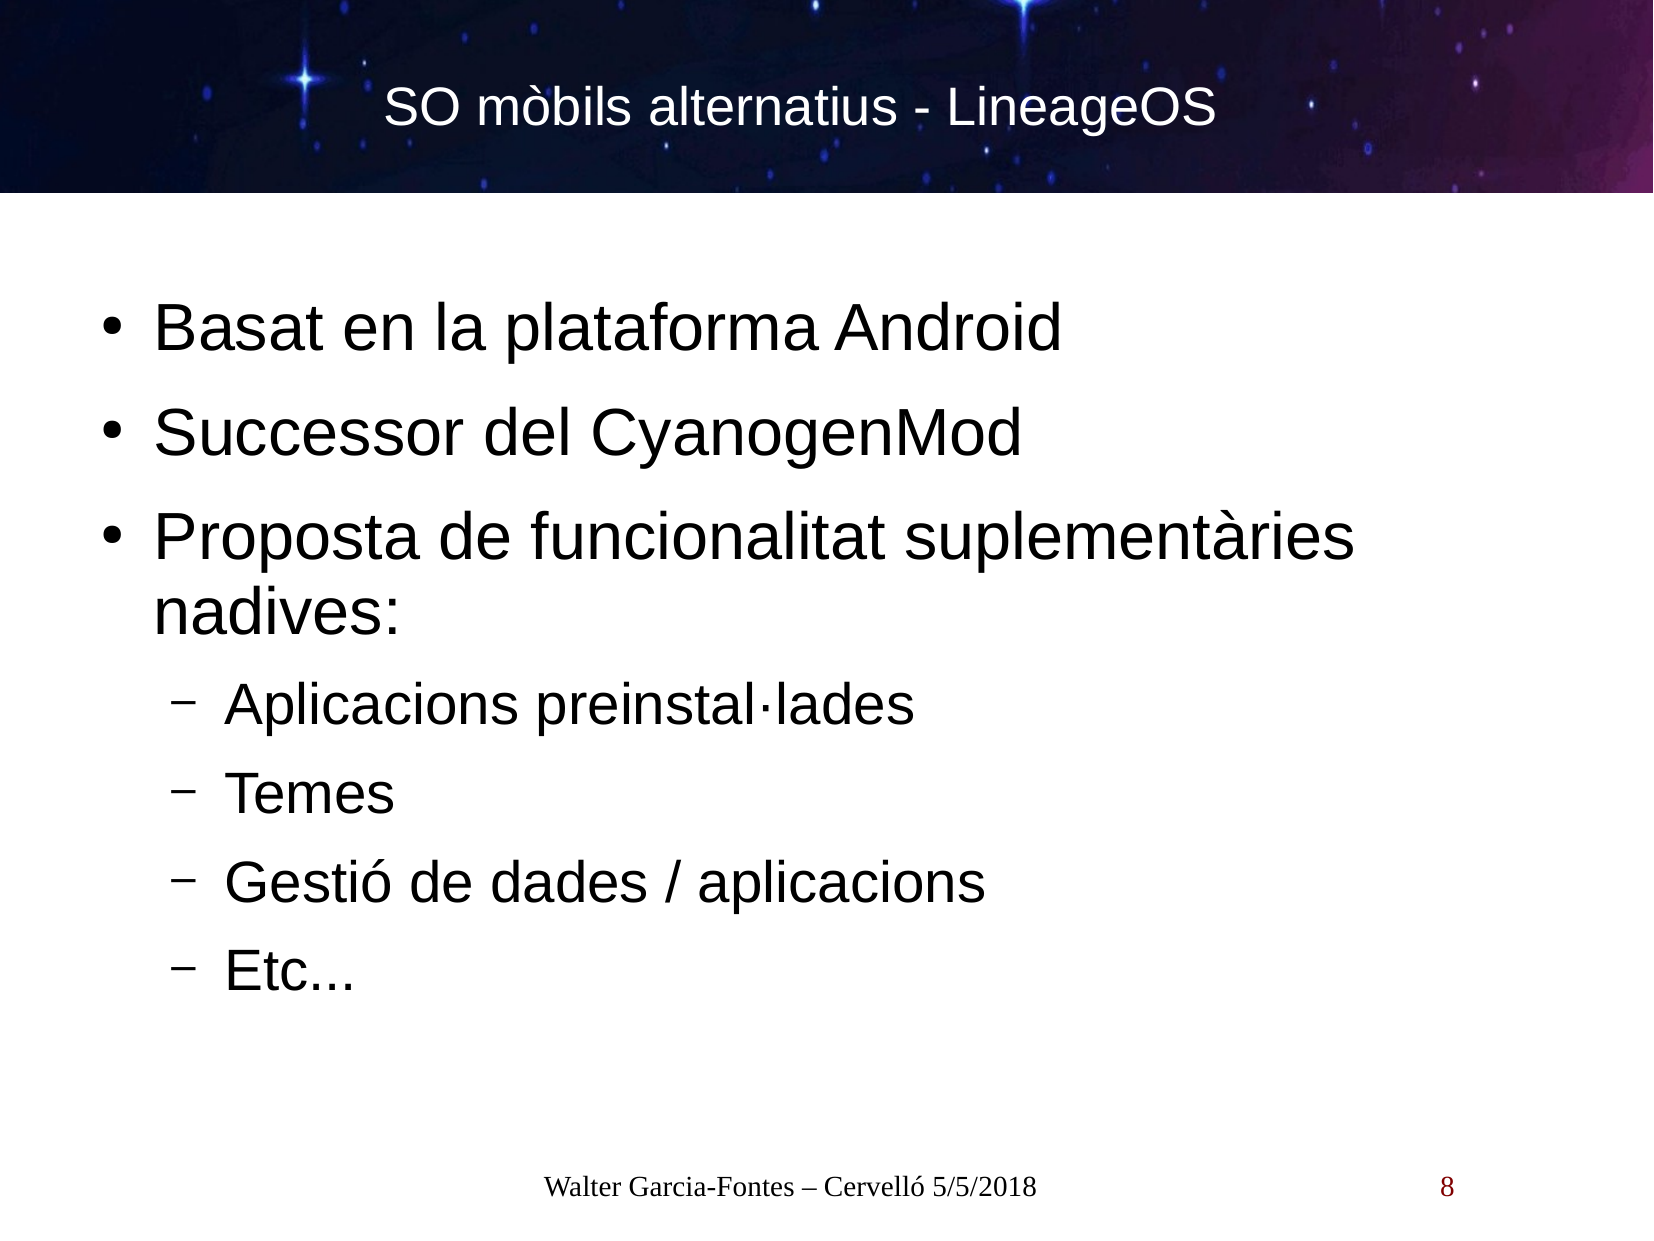

# SO mòbils alternatius - LineageOS
Basat en la plataforma Android
Successor del CyanogenMod
Proposta de funcionalitat suplementàries nadives:
Aplicacions preinstal·lades
Temes
Gestió de dades / aplicacions
Etc...
Walter Garcia-Fontes - Cervelló - 5/05/2018
8